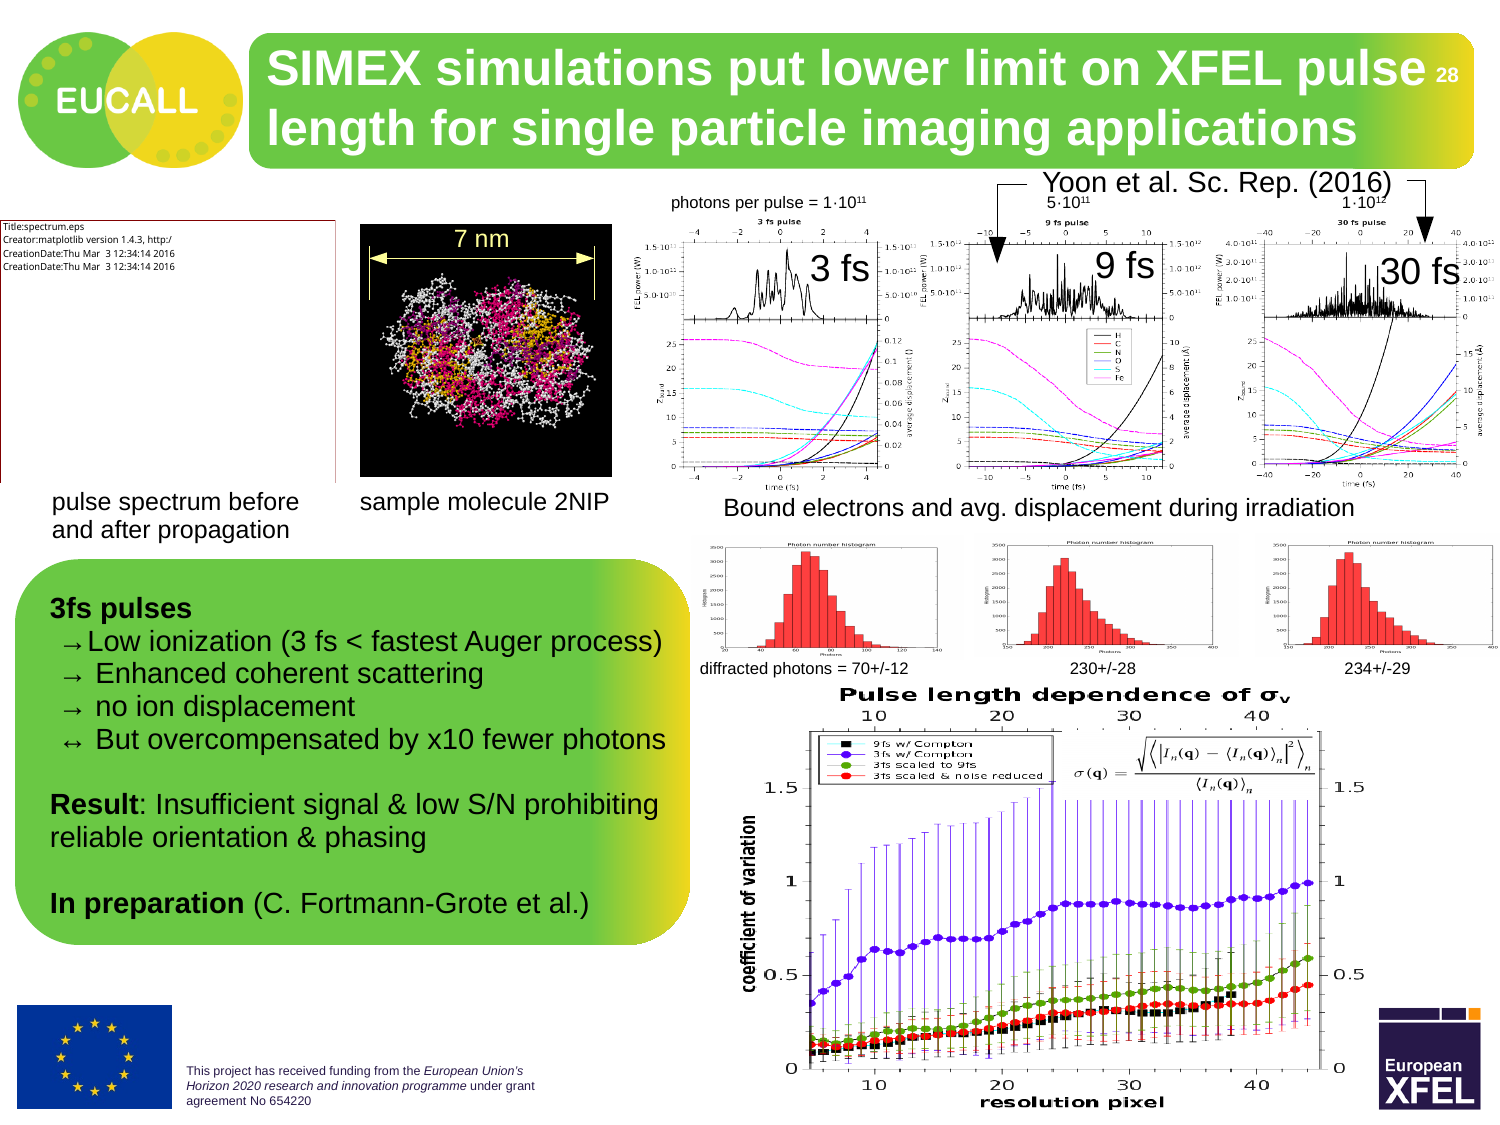

# SIMEX simulations put lower limit on XFEL pulse length for single particle imaging applications
Yoon et al. Sc. Rep. (2016)
photons per pulse = 1·1011 5·1011 1·1012
9 fs
3 fs
30 fs
pulse spectrum before
and after propagation
sample molecule 2NIP
Bound electrons and avg. displacement during irradiation
3fs pulses
 →Low ionization (3 fs < fastest Auger process)
 → Enhanced coherent scattering
 → no ion displacement
 ↔ But overcompensated by x10 fewer photons
Result: Insufficient signal & low S/N prohibiting reliable orientation & phasing
In preparation (C. Fortmann-Grote et al.)
diffracted photons = 70+/-12 230+/-28 234+/-29